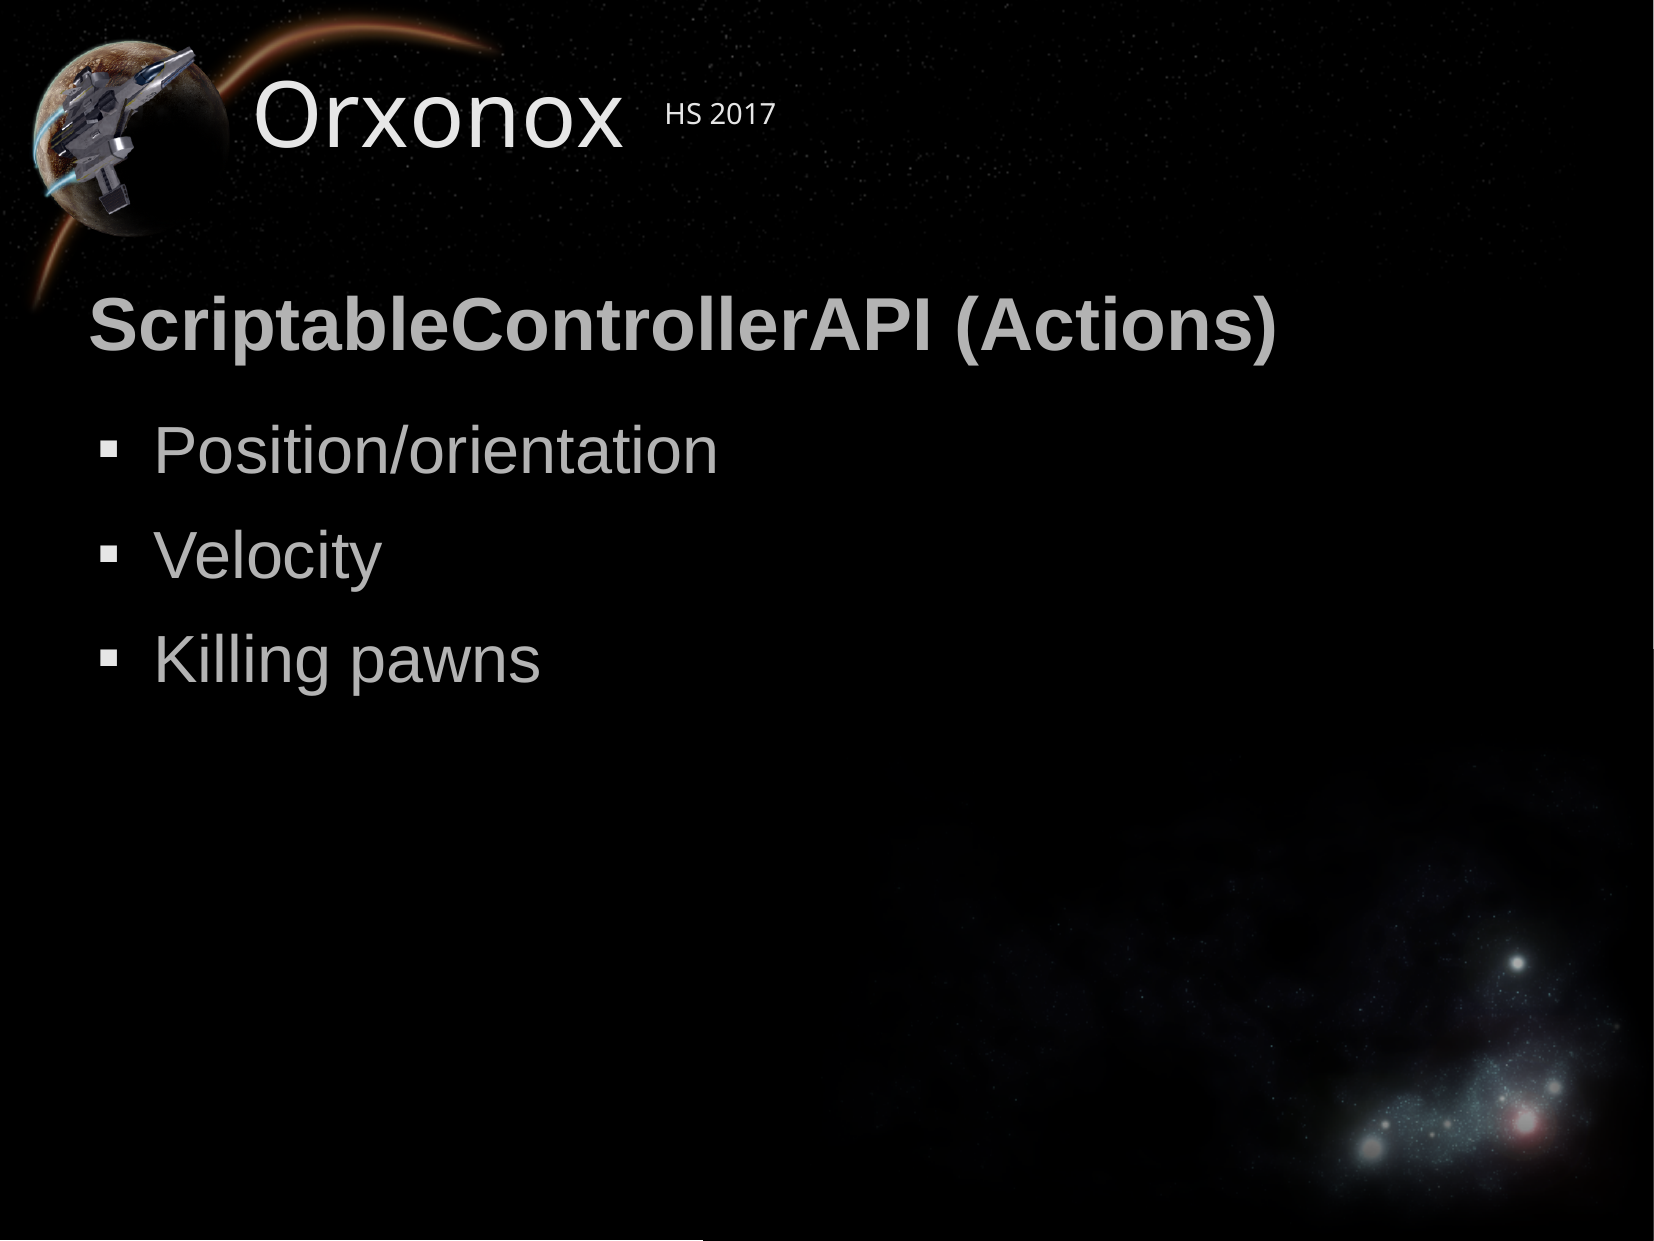

# ScriptableControllerAPI (Actions)
Position/orientation
Velocity
Killing pawns